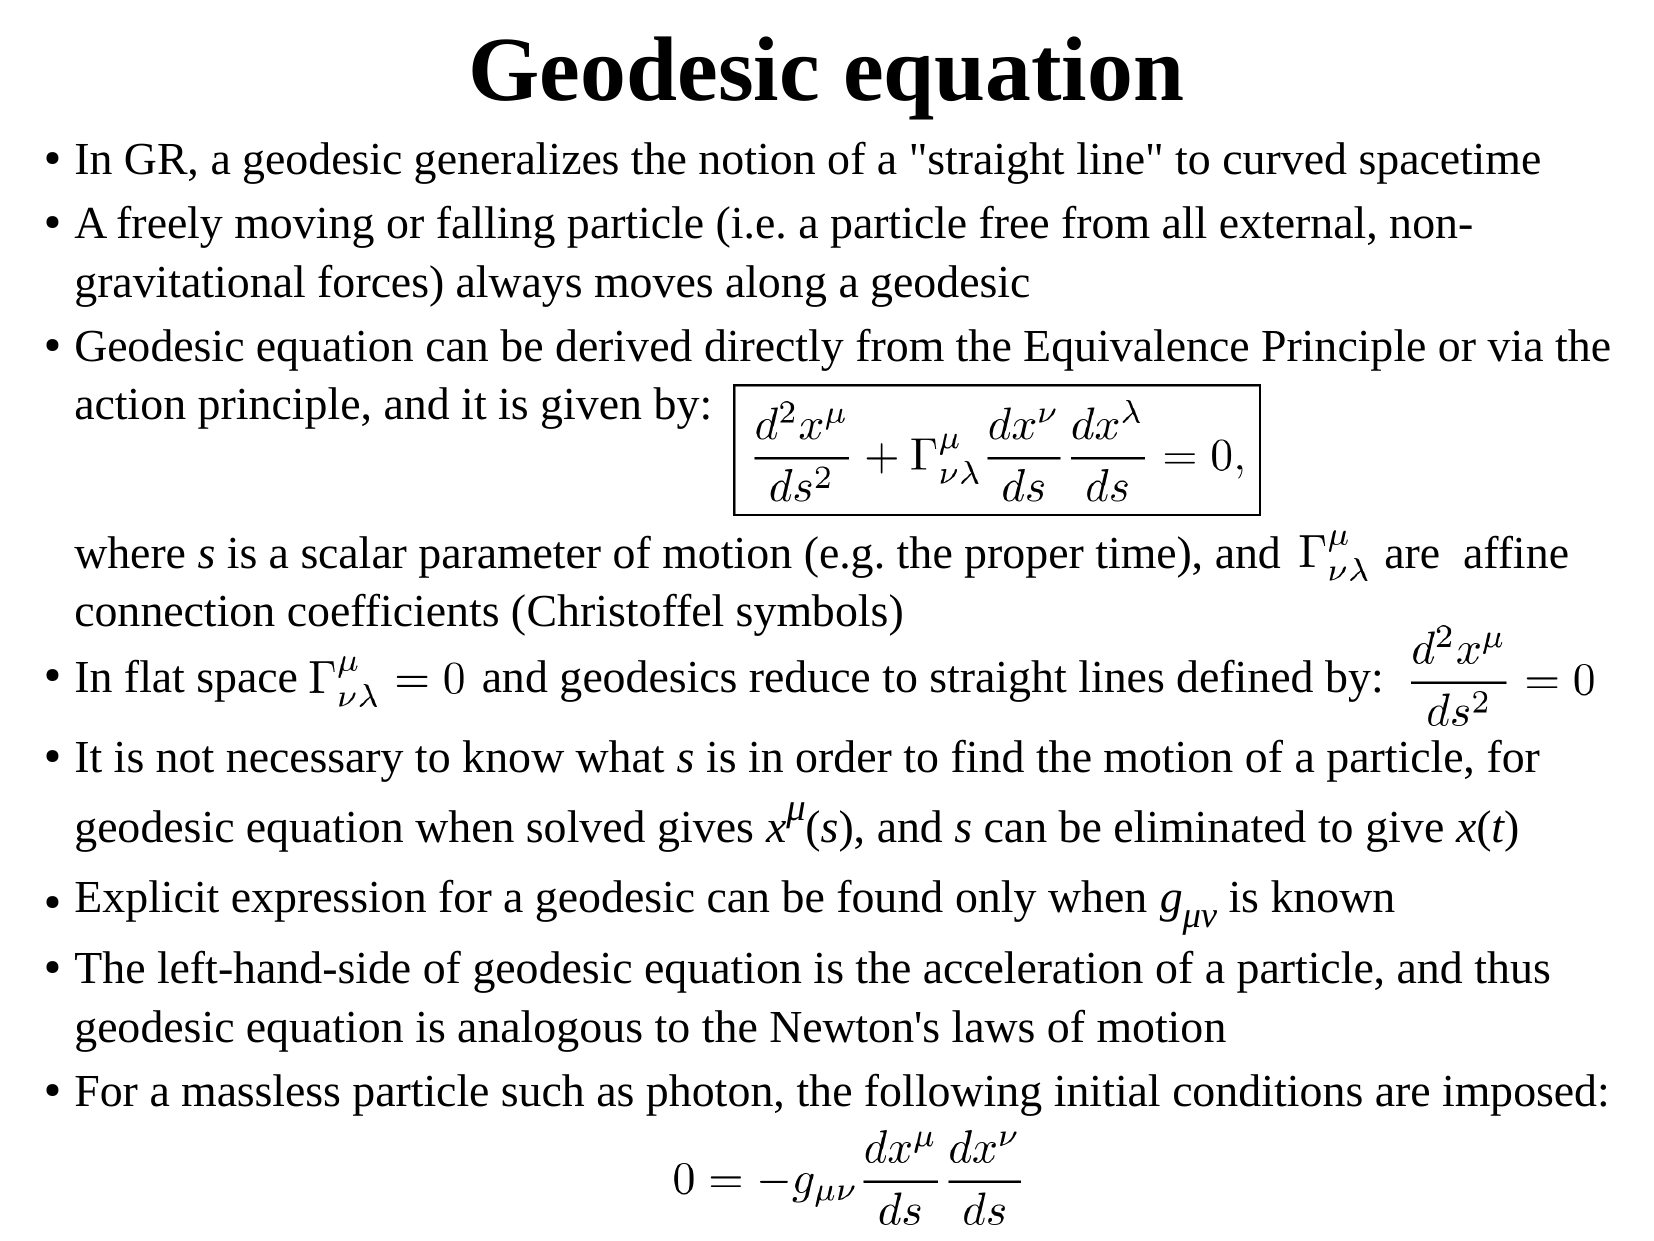

# Geodesic equation
In GR, a geodesic generalizes the notion of a "straight line" to curved spacetime
A freely moving or falling particle (i.e. a particle free from all external, non-gravitational forces) always moves along a geodesic
Geodesic equation can be derived directly from the Equivalence Principle or via the action principle, and it is given by:
where s is a scalar parameter of motion (e.g. the proper time), and are affine connection coefficients (Christoffel symbols)
In flat space and geodesics reduce to straight lines defined by:
It is not necessary to know what s is in order to find the motion of a particle, for geodesic equation when solved gives xμ(s), and s can be eliminated to give x(t)
Explicit expression for a geodesic can be found only when gμν is known
The left-hand-side of geodesic equation is the acceleration of a particle, and thus geodesic equation is analogous to the Newton's laws of motion
For a massless particle such as photon, the following initial conditions are imposed: